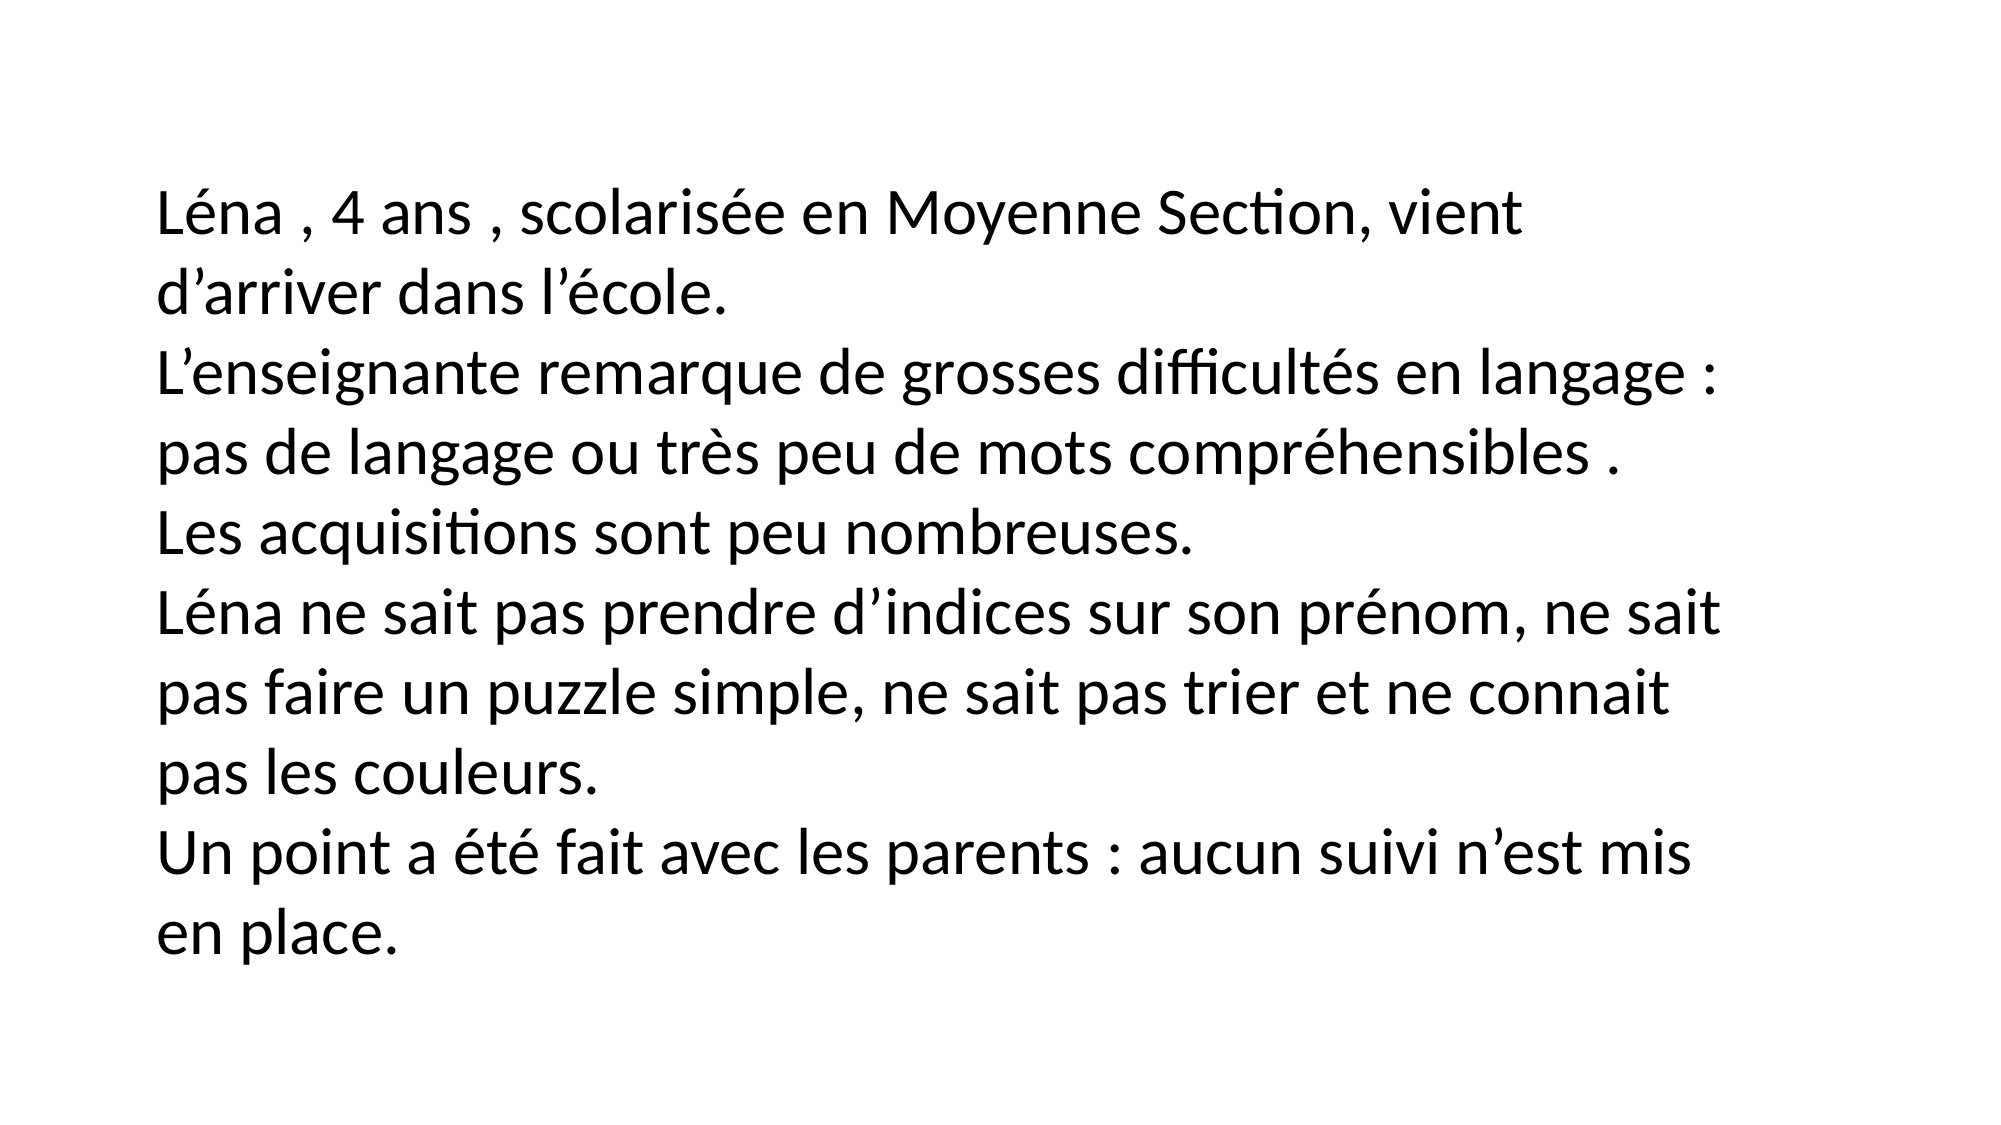

Léna , 4 ans , scolarisée en Moyenne Section, vient d’arriver dans l’école.
L’enseignante remarque de grosses difficultés en langage : pas de langage ou très peu de mots compréhensibles .
Les acquisitions sont peu nombreuses.
Léna ne sait pas prendre d’indices sur son prénom, ne sait pas faire un puzzle simple, ne sait pas trier et ne connait pas les couleurs.
Un point a été fait avec les parents : aucun suivi n’est mis en place.